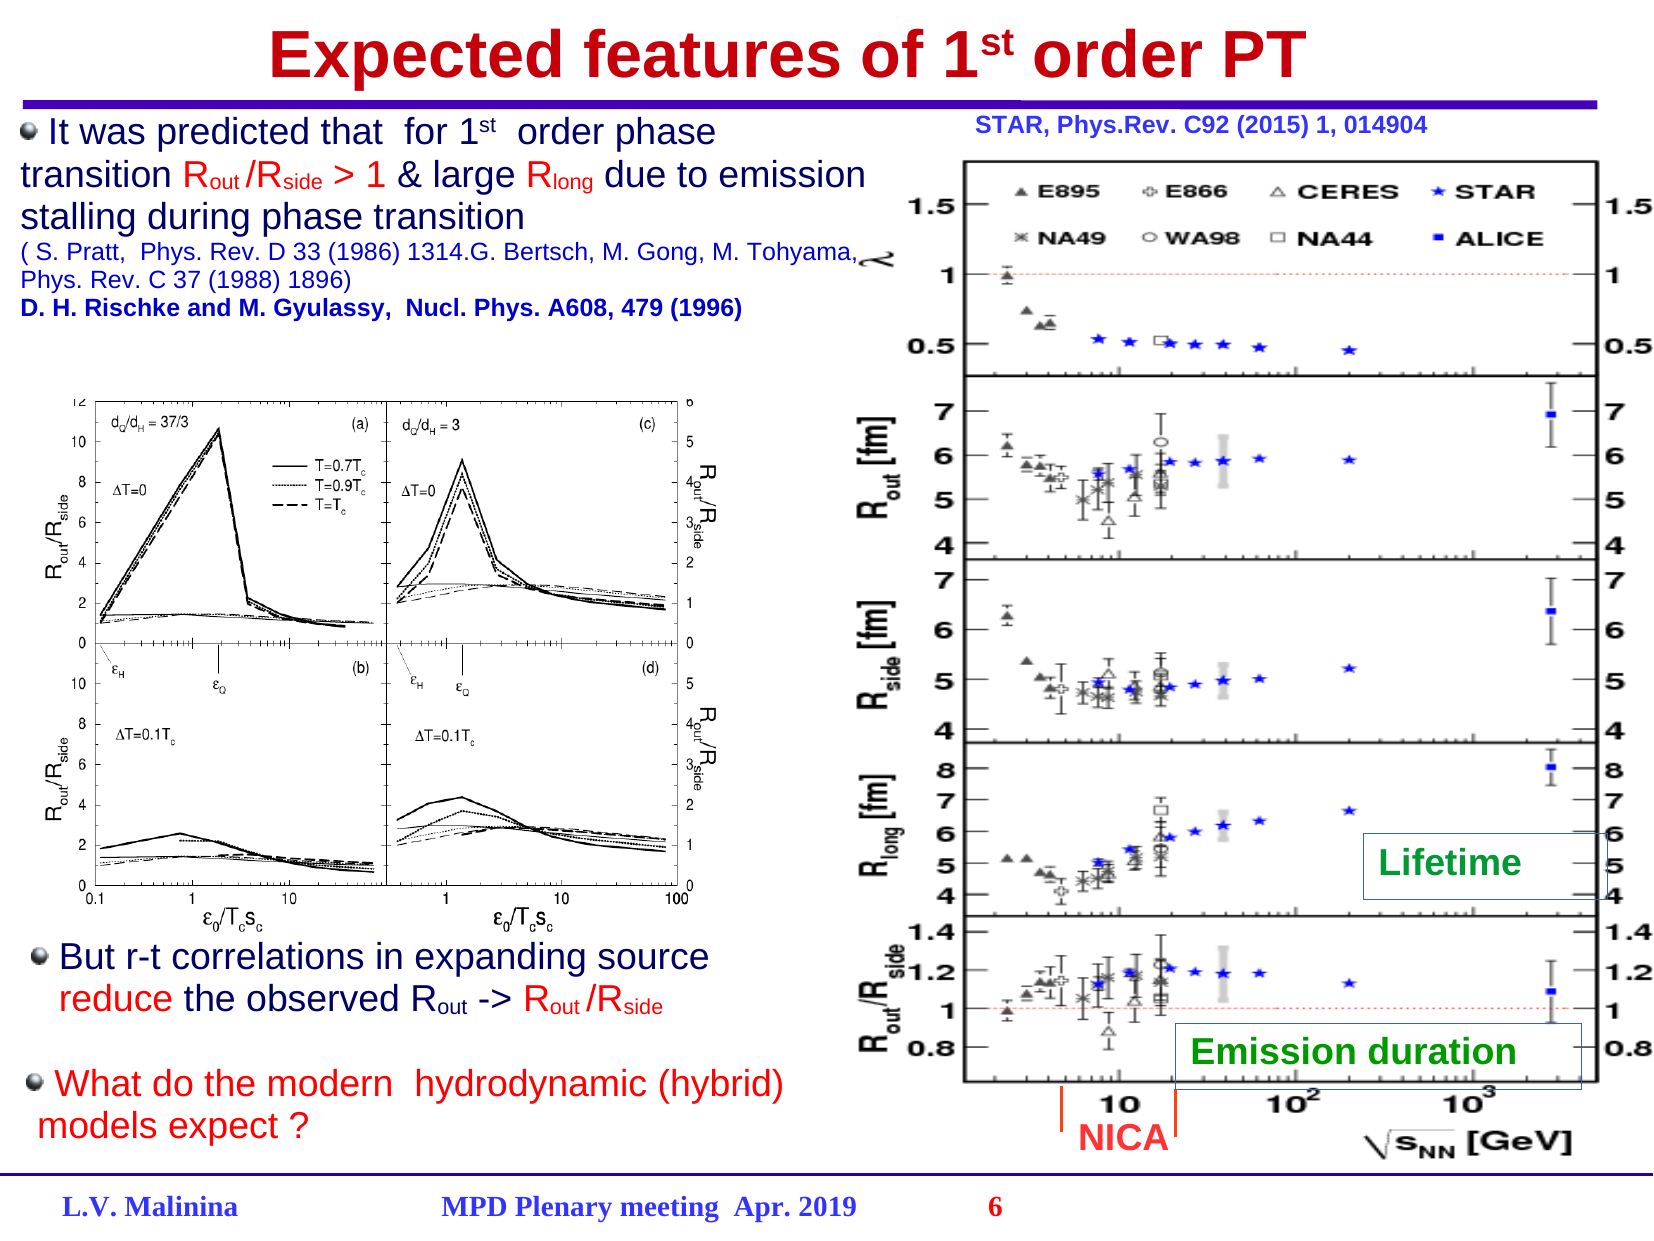

# Expected features of 1st order PT
 It was predicted that for 1st order phase
transition Rout /Rside > 1 & large Rlong due to emission stalling during phase transition
( S. Pratt, Phys. Rev. D 33 (1986) 1314.G. Bertsch, M. Gong, M. Tohyama, Phys. Rev. C 37 (1988) 1896)
D. H. Rischke and M. Gyulassy, Nucl. Phys. A608, 479 (1996)
STAR, Phys.Rev. C92 (2015) 1, 014904
Lifetime
 But r-t correlations in expanding source
 reduce the observed Rout -> Rout /Rside
Emission duration
 What do the modern hydrodynamic (hybrid) models expect ?
NICA
 L.V. Malinina MPD Plenary meeting Apr. 2019 6